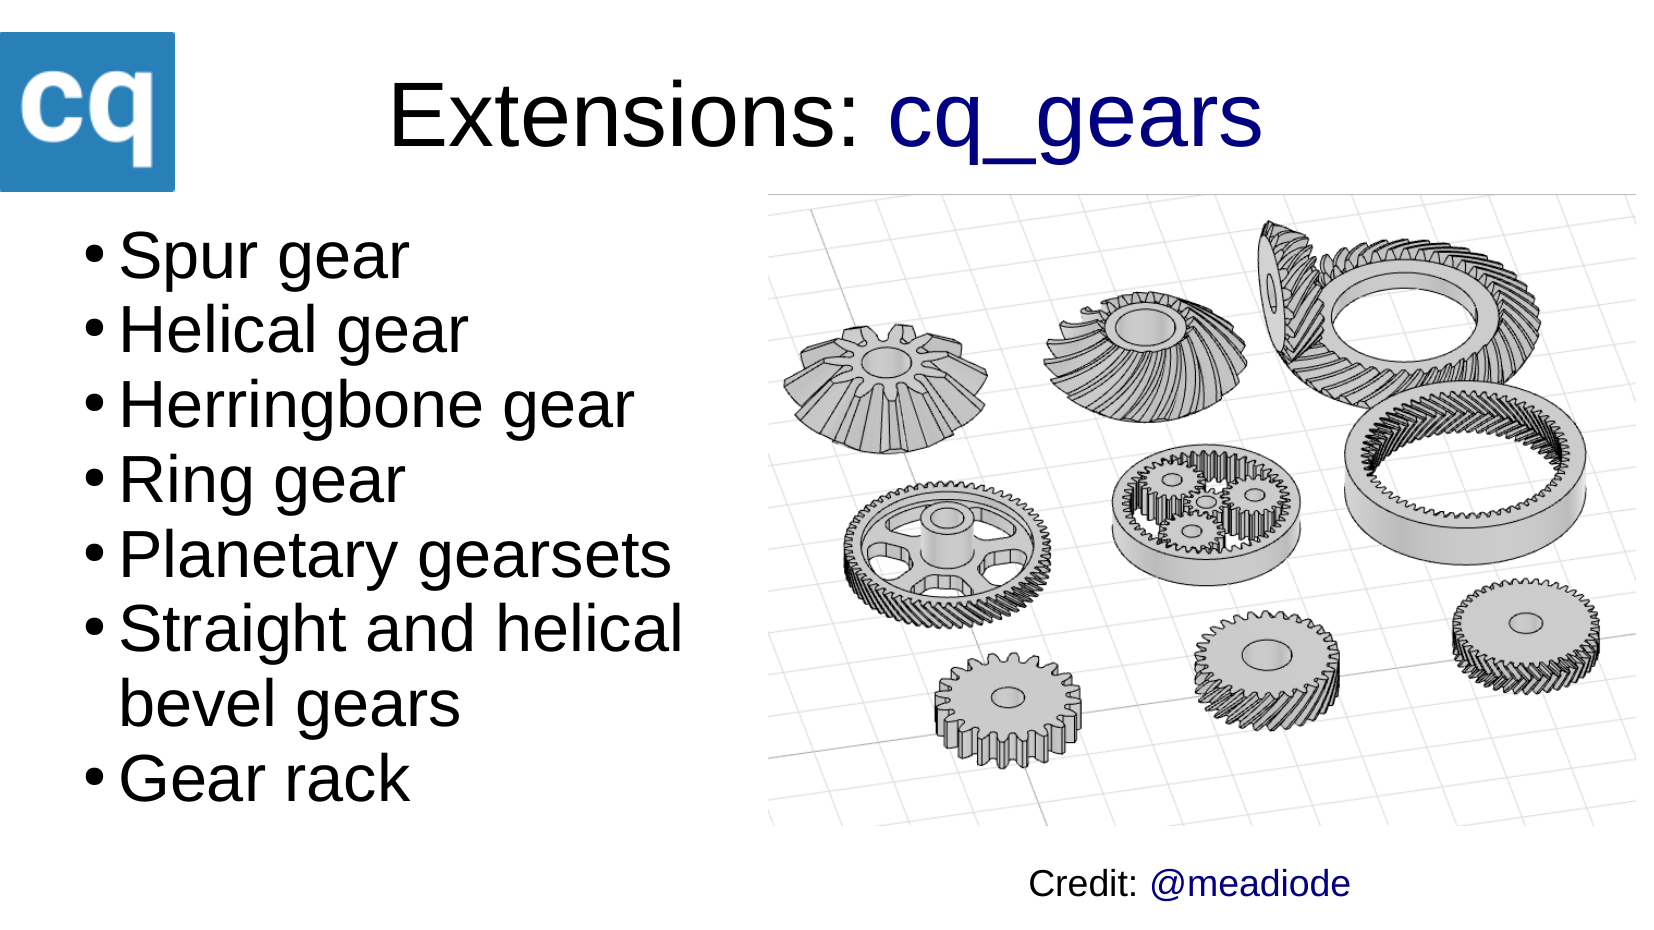

# Extensions: cq_gears
Spur gear
Helical gear
Herringbone gear
Ring gear
Planetary gearsets
Straight and helical bevel gears
Gear rack
Credit: @meadiode